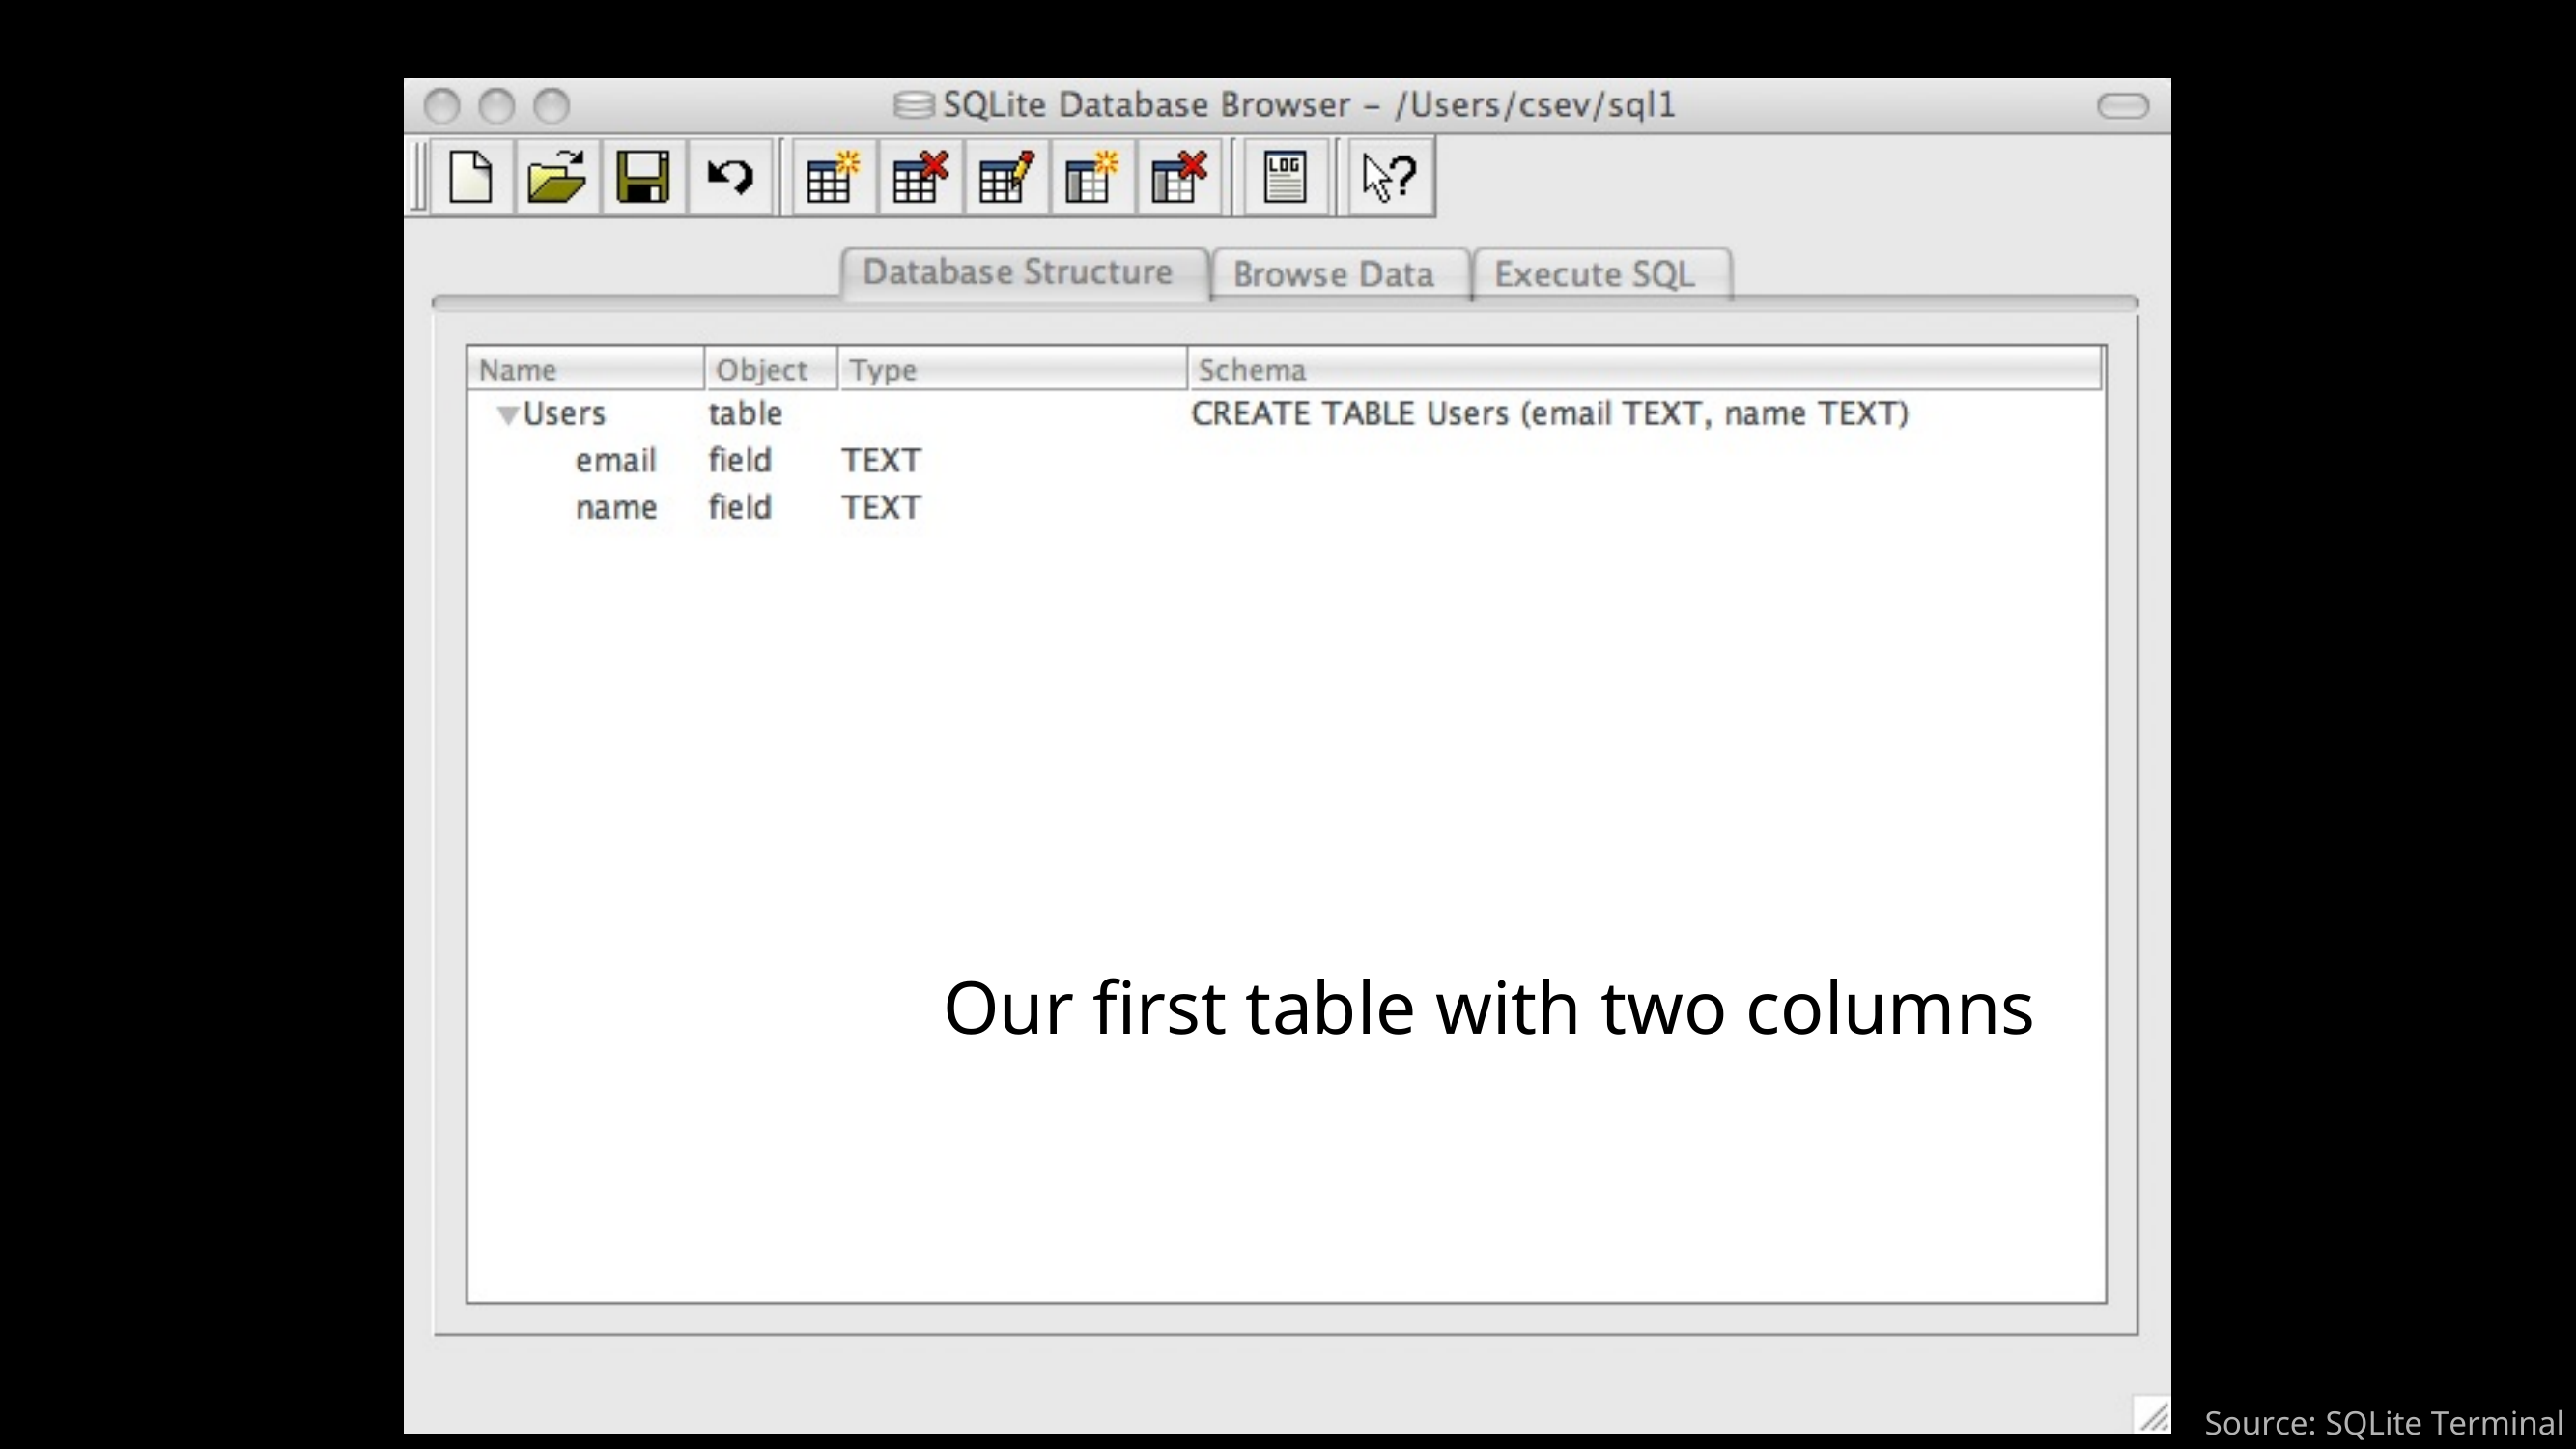

Our first table with two columns
Source: SQLite Terminal